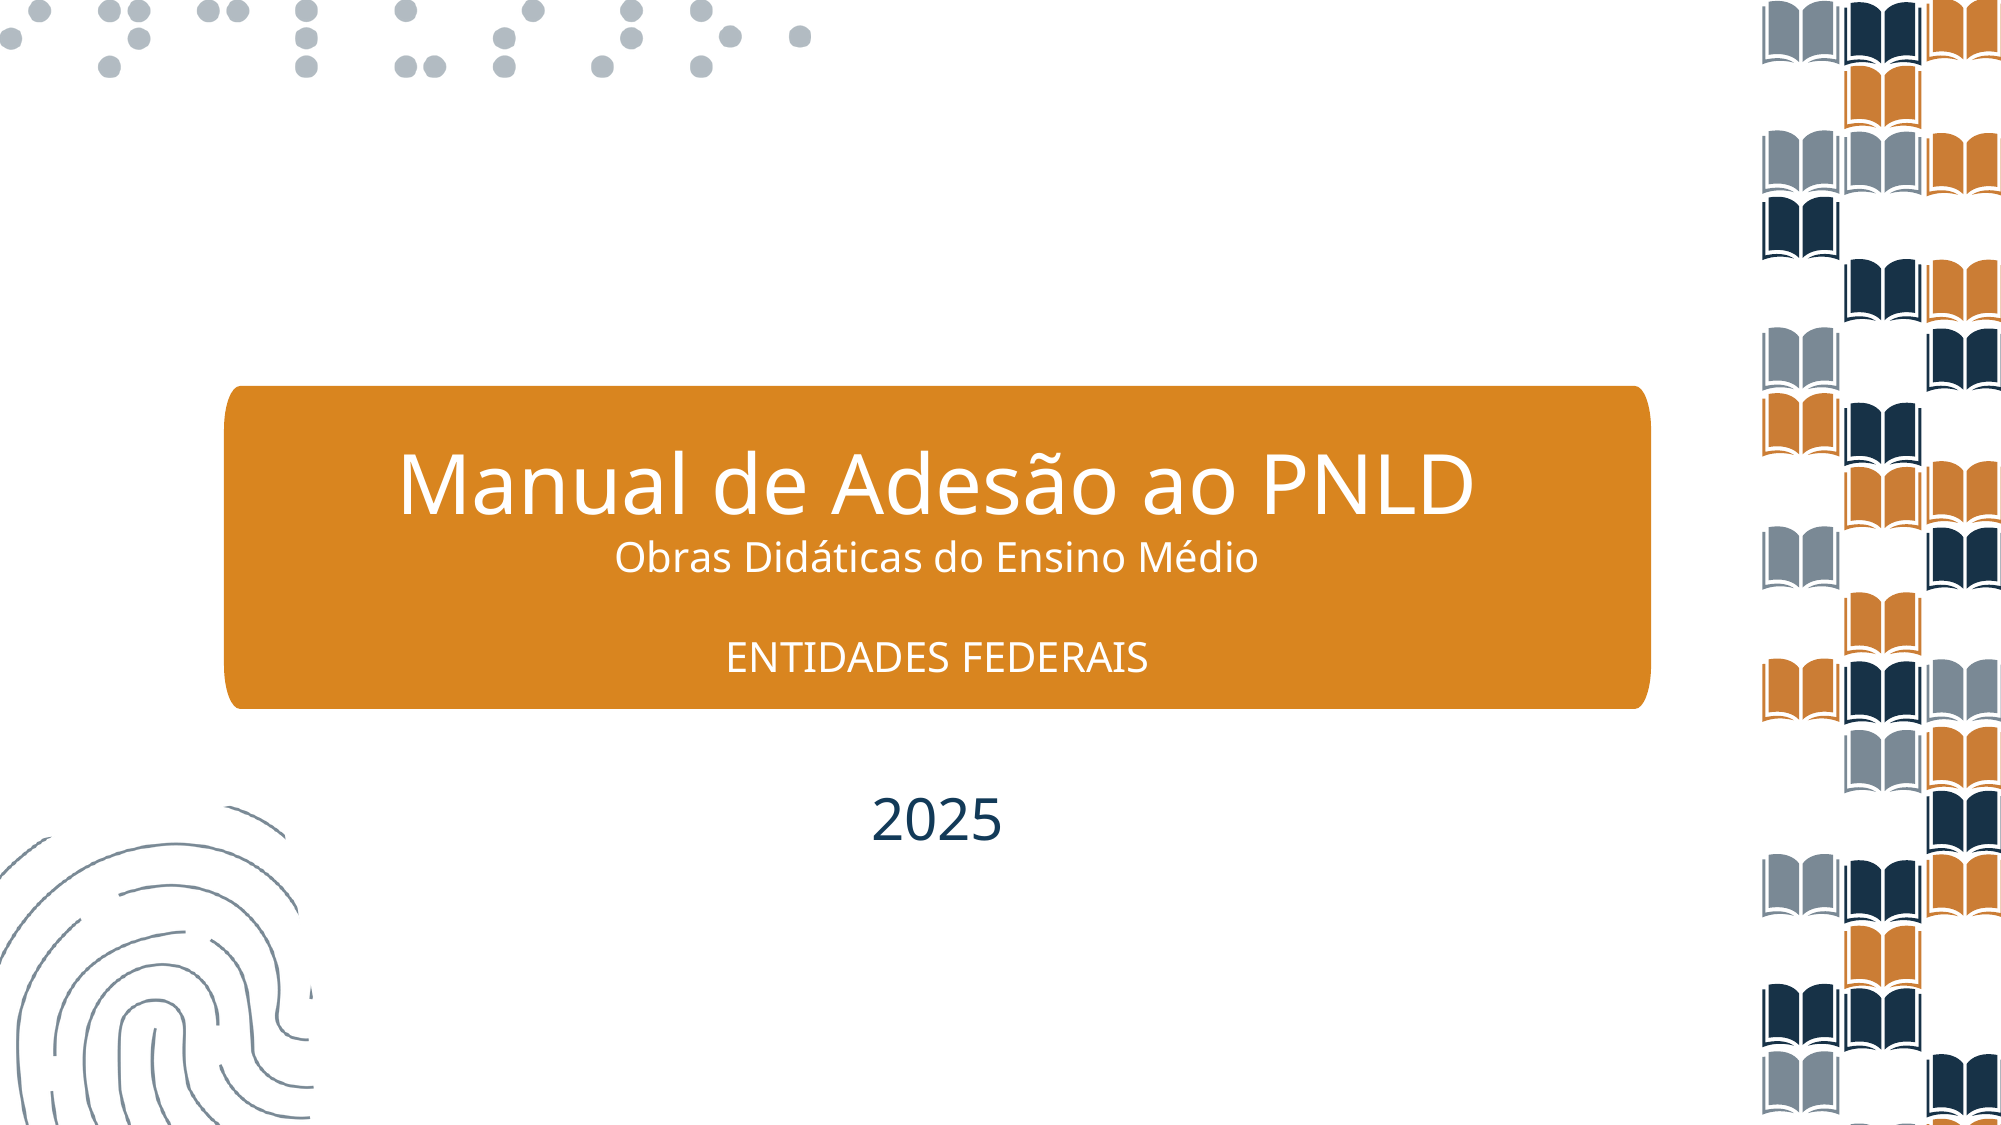

Manual de Adesão ao PNLD
Obras Didáticas do Ensino Médio
ENTIDADES FEDERAIS
2025